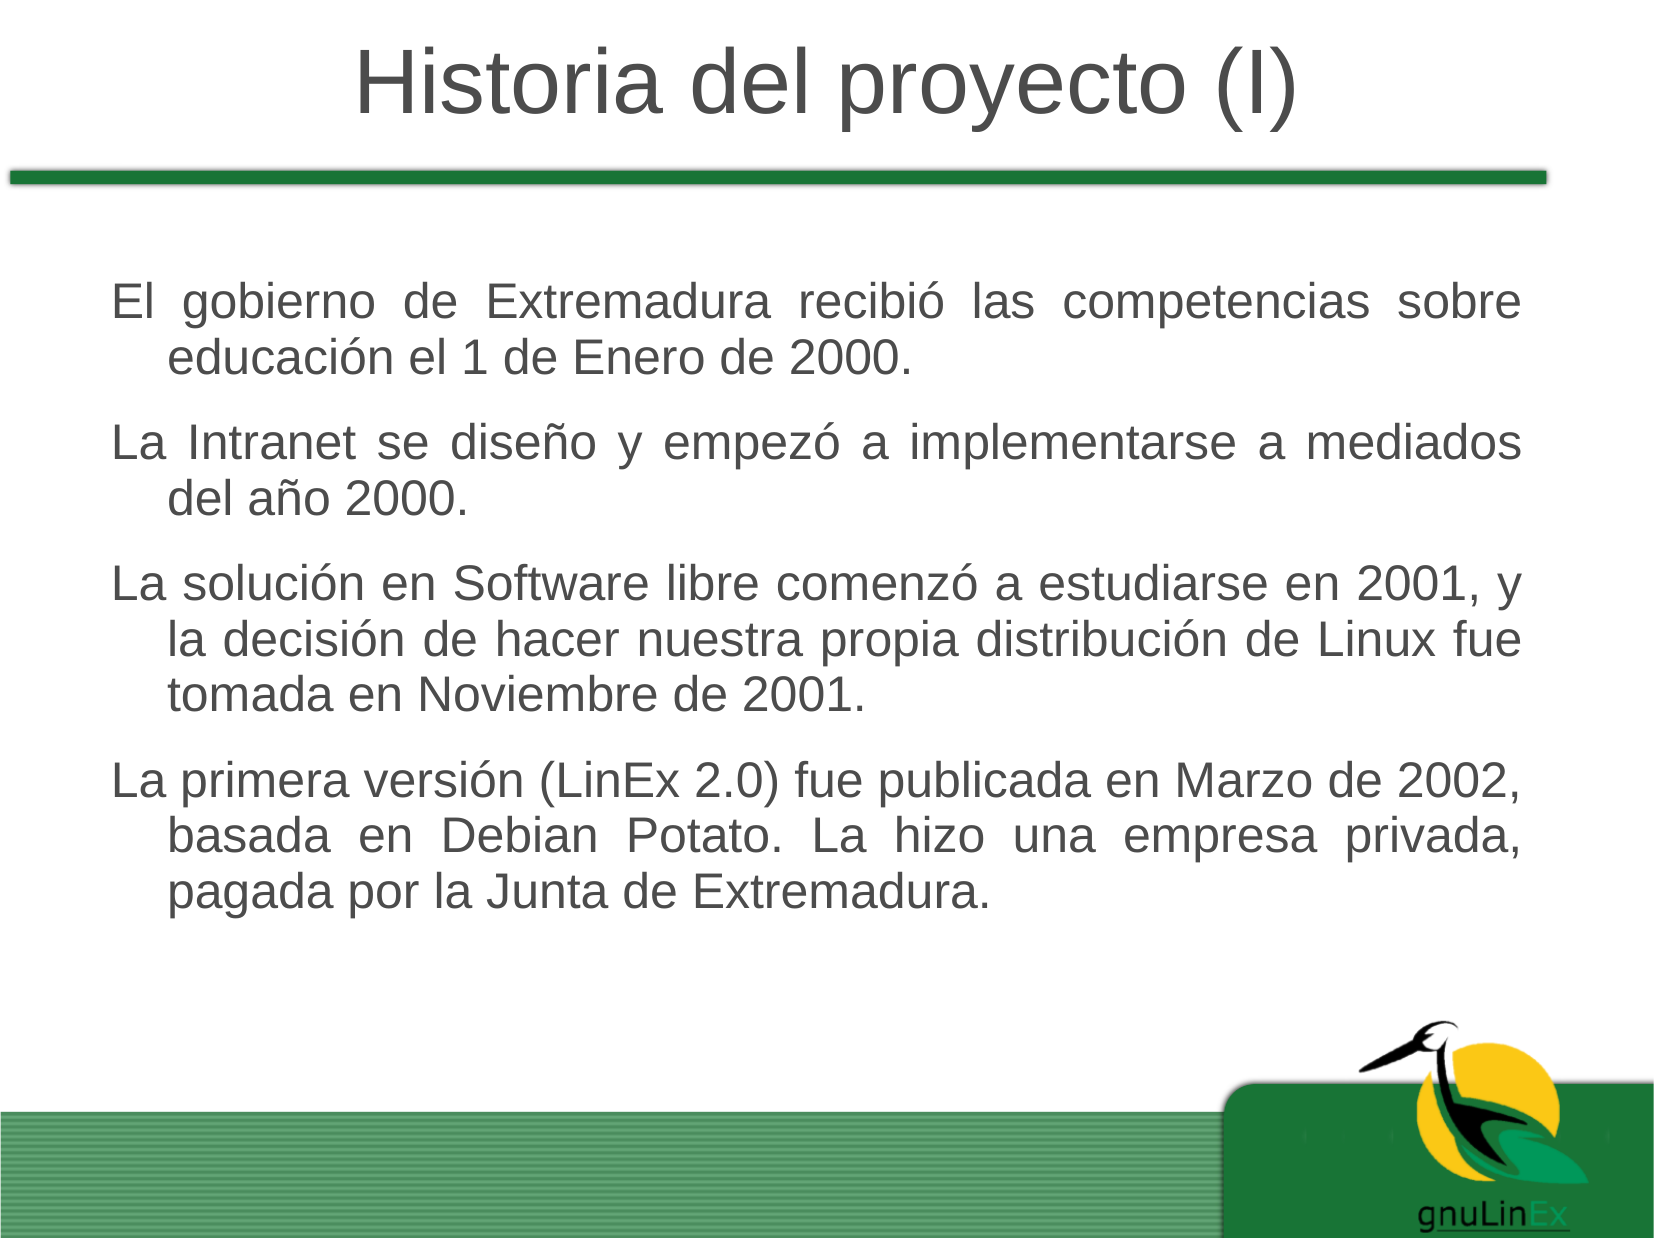

# Historia del proyecto (I)
El gobierno de Extremadura recibió las competencias sobre educación el 1 de Enero de 2000.
La Intranet se diseño y empezó a implementarse a mediados del año 2000.
La solución en Software libre comenzó a estudiarse en 2001, y la decisión de hacer nuestra propia distribución de Linux fue tomada en Noviembre de 2001.
La primera versión (LinEx 2.0) fue publicada en Marzo de 2002, basada en Debian Potato. La hizo una empresa privada, pagada por la Junta de Extremadura.